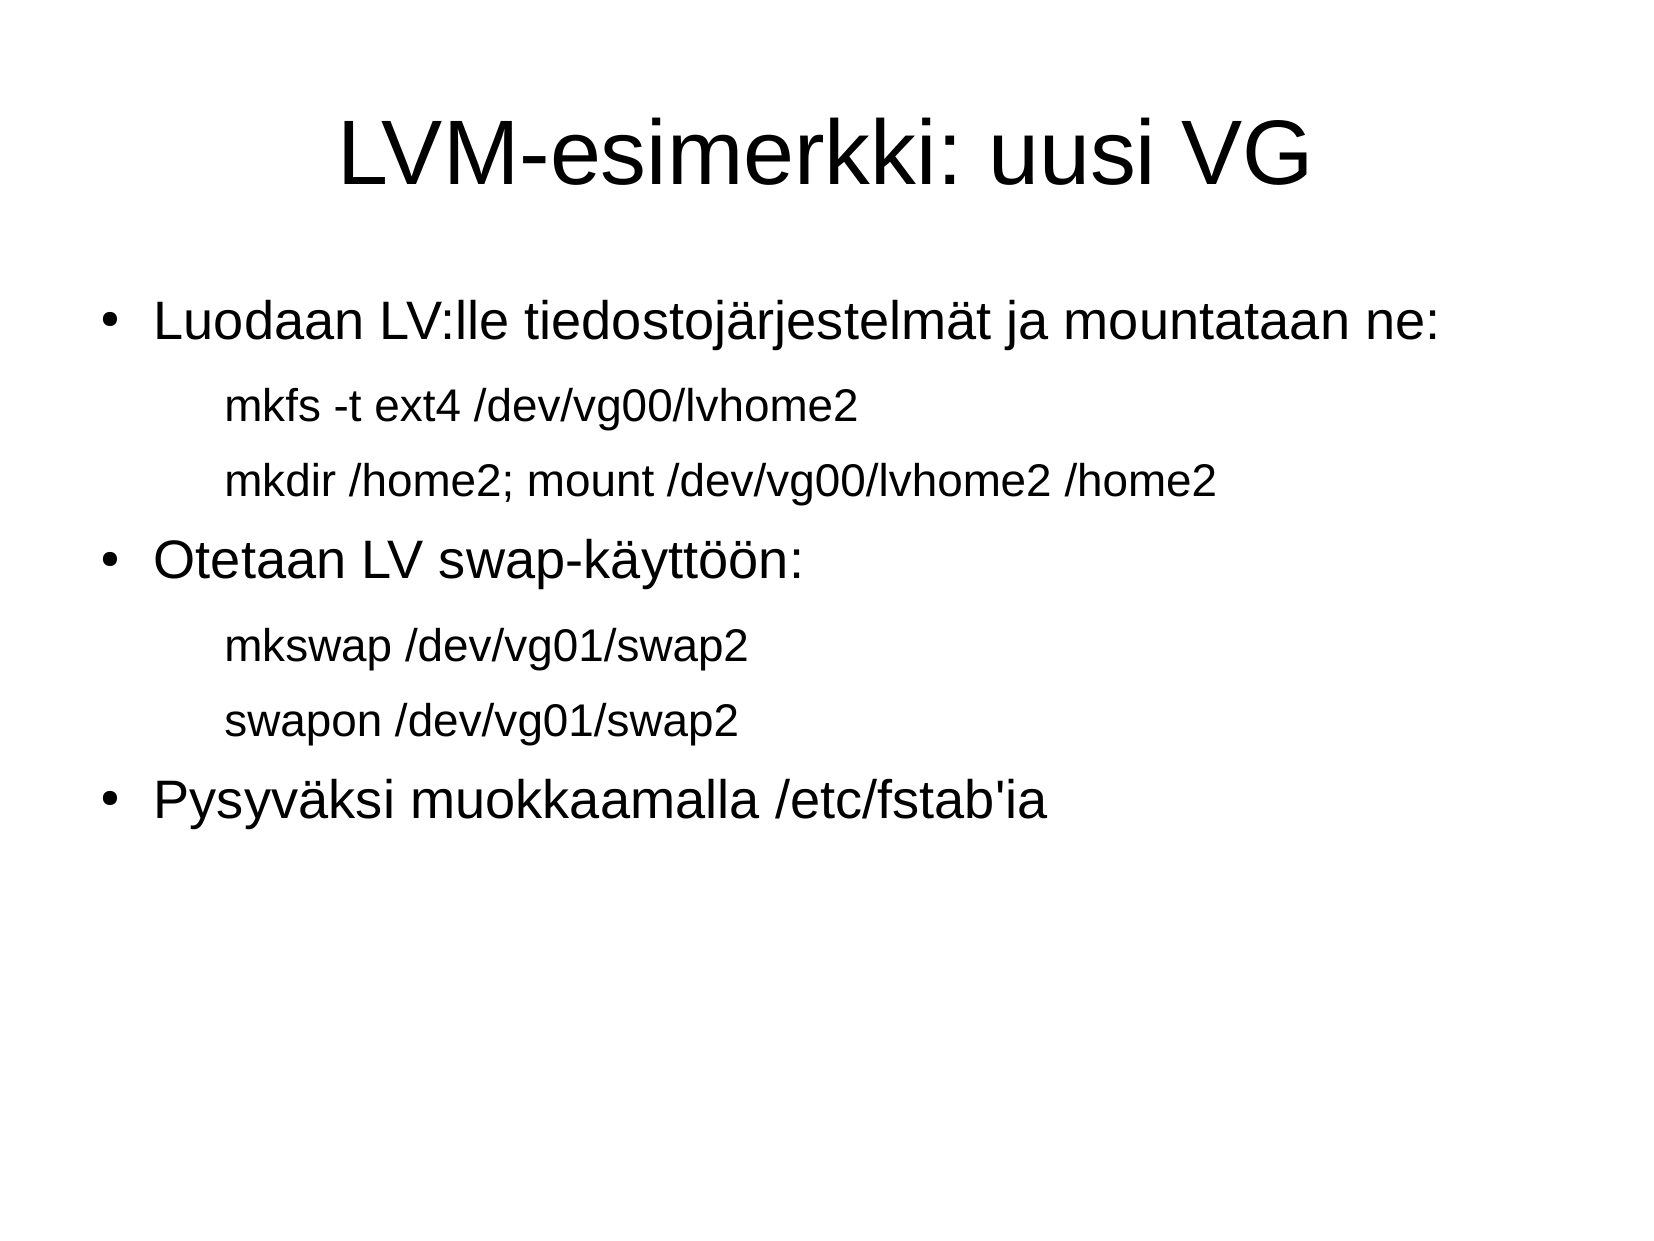

# LVM-esimerkki: uusi VG
Luodaan LV:lle tiedostojärjestelmät ja mountataan ne:
mkfs -t ext4 /dev/vg00/lvhome2
mkdir /home2; mount /dev/vg00/lvhome2 /home2
Otetaan LV swap-käyttöön:
mkswap /dev/vg01/swap2
swapon /dev/vg01/swap2
Pysyväksi muokkaamalla /etc/fstab'ia